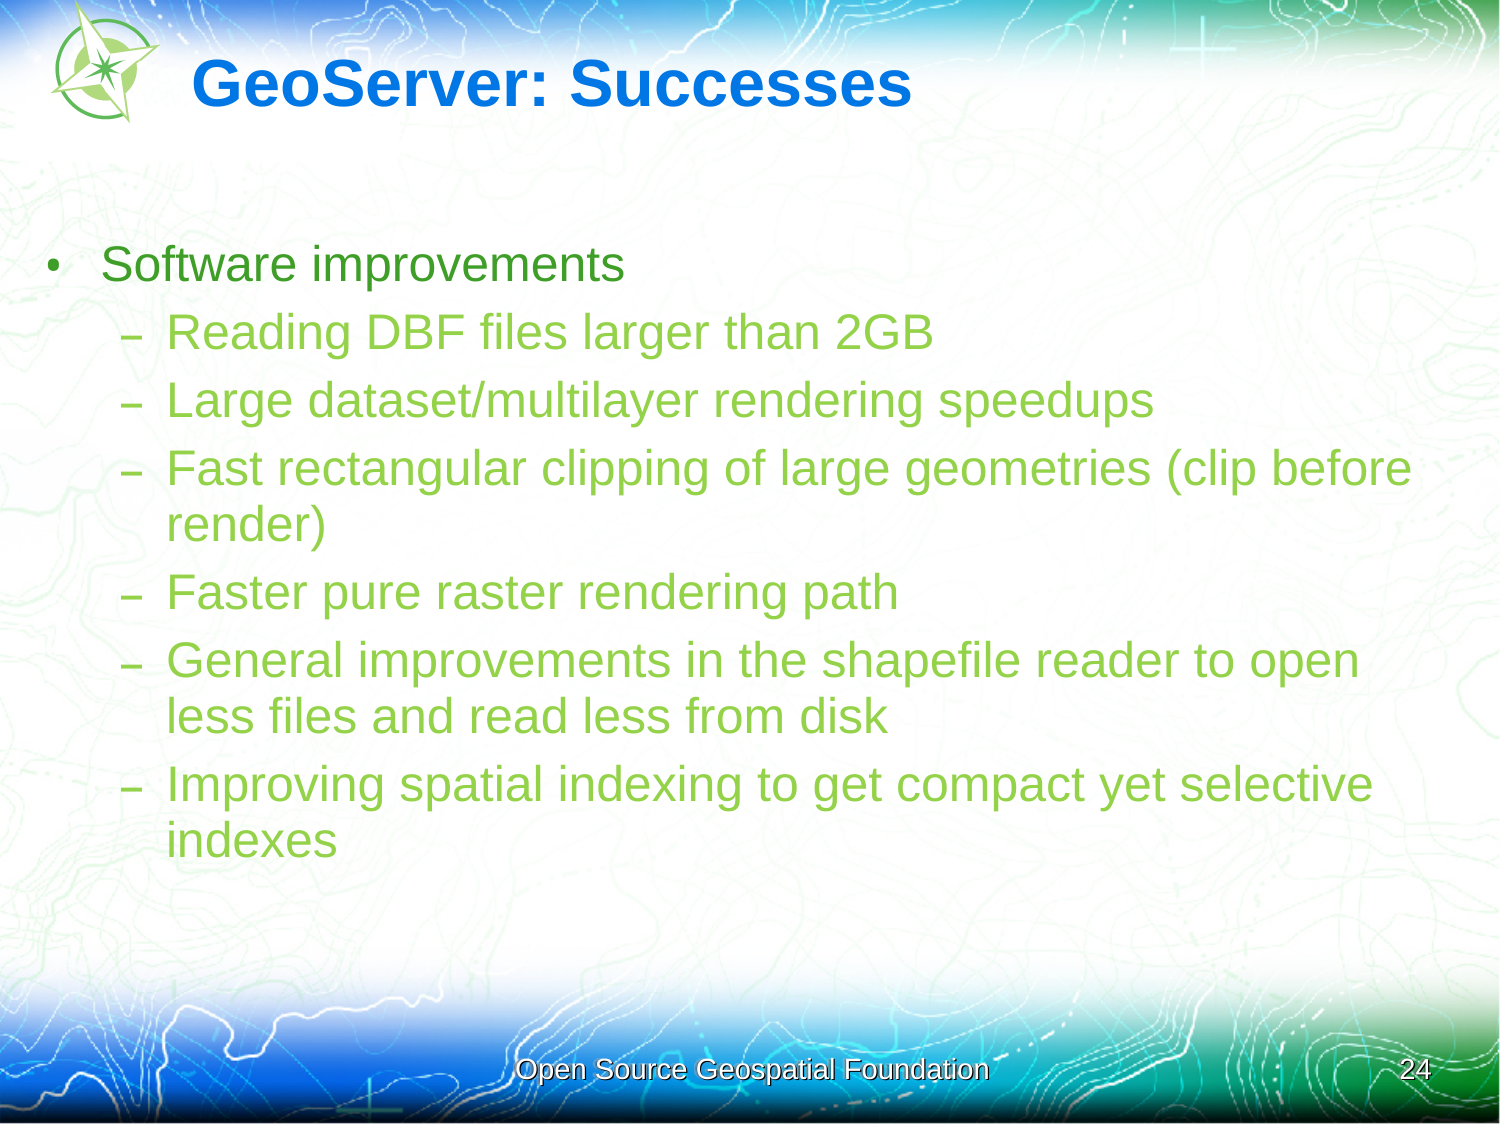

# GeoServer: Successes
Software improvements
Reading DBF files larger than 2GB
Large dataset/multilayer rendering speedups
Fast rectangular clipping of large geometries (clip before render)
Faster pure raster rendering path
General improvements in the shapefile reader to open less files and read less from disk
Improving spatial indexing to get compact yet selective indexes
Open Source Geospatial Foundation
24